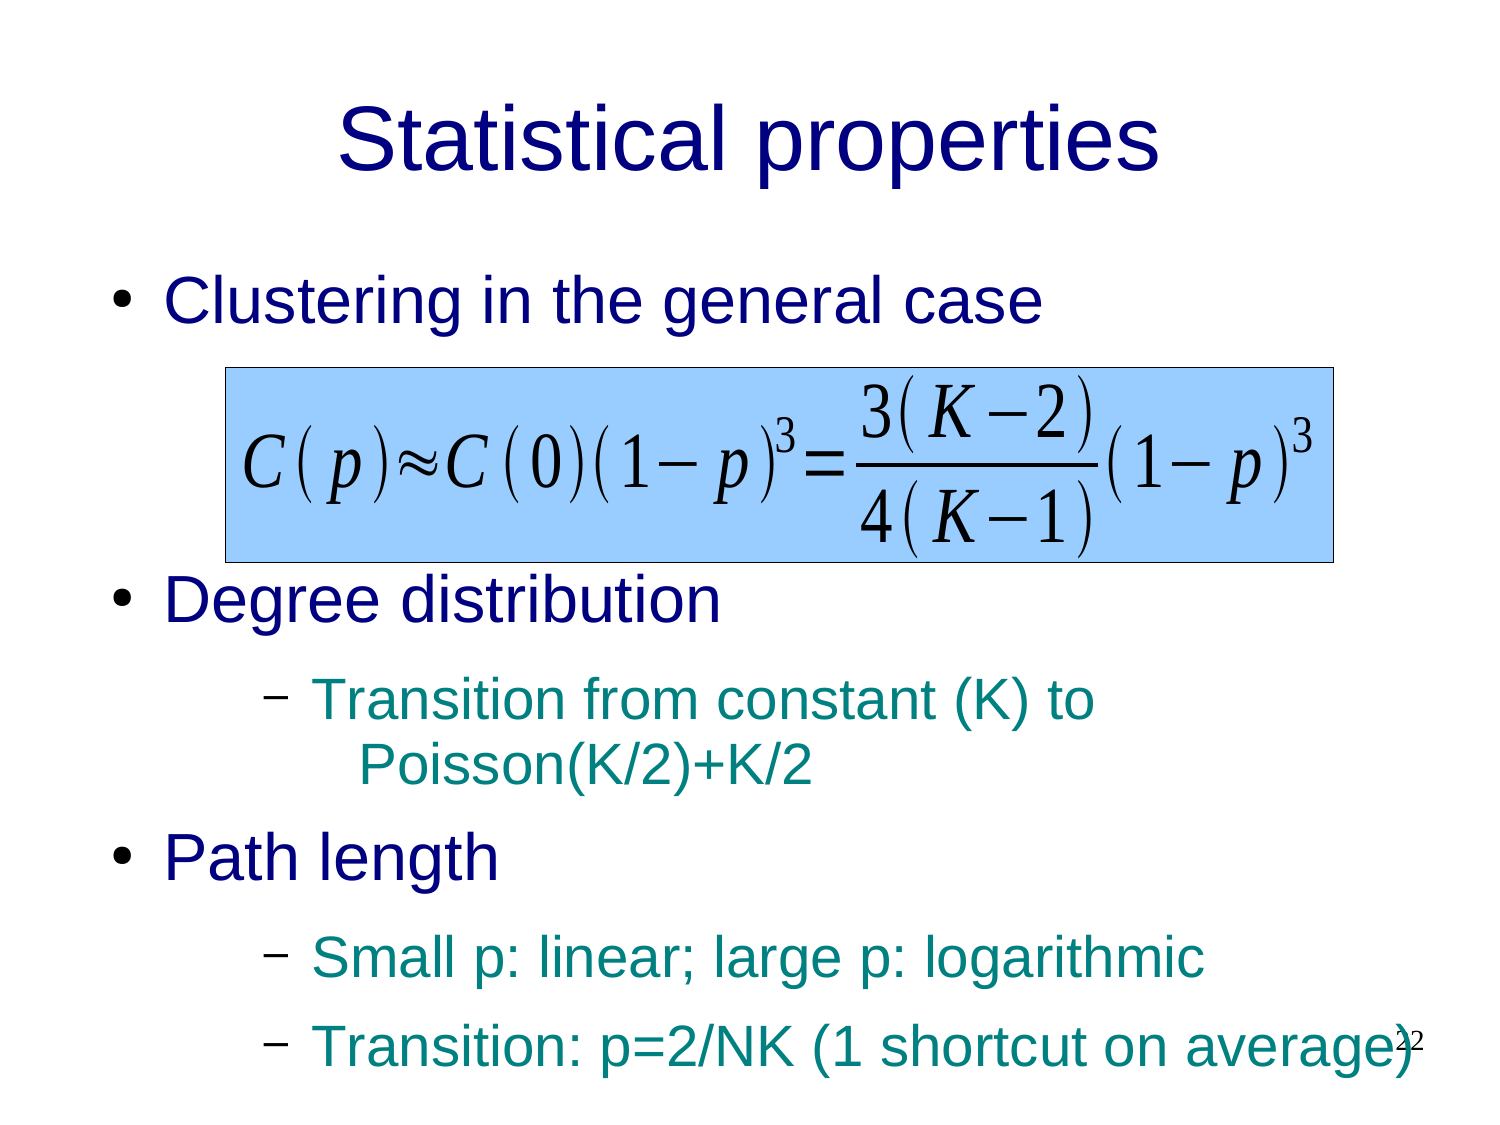

# Statistical properties
Clustering in the general case
Degree distribution
Transition from constant (K) to Poisson(K/2)+K/2
Path length
Small p: linear; large p: logarithmic
Transition: p=2/NK (1 shortcut on average)
22